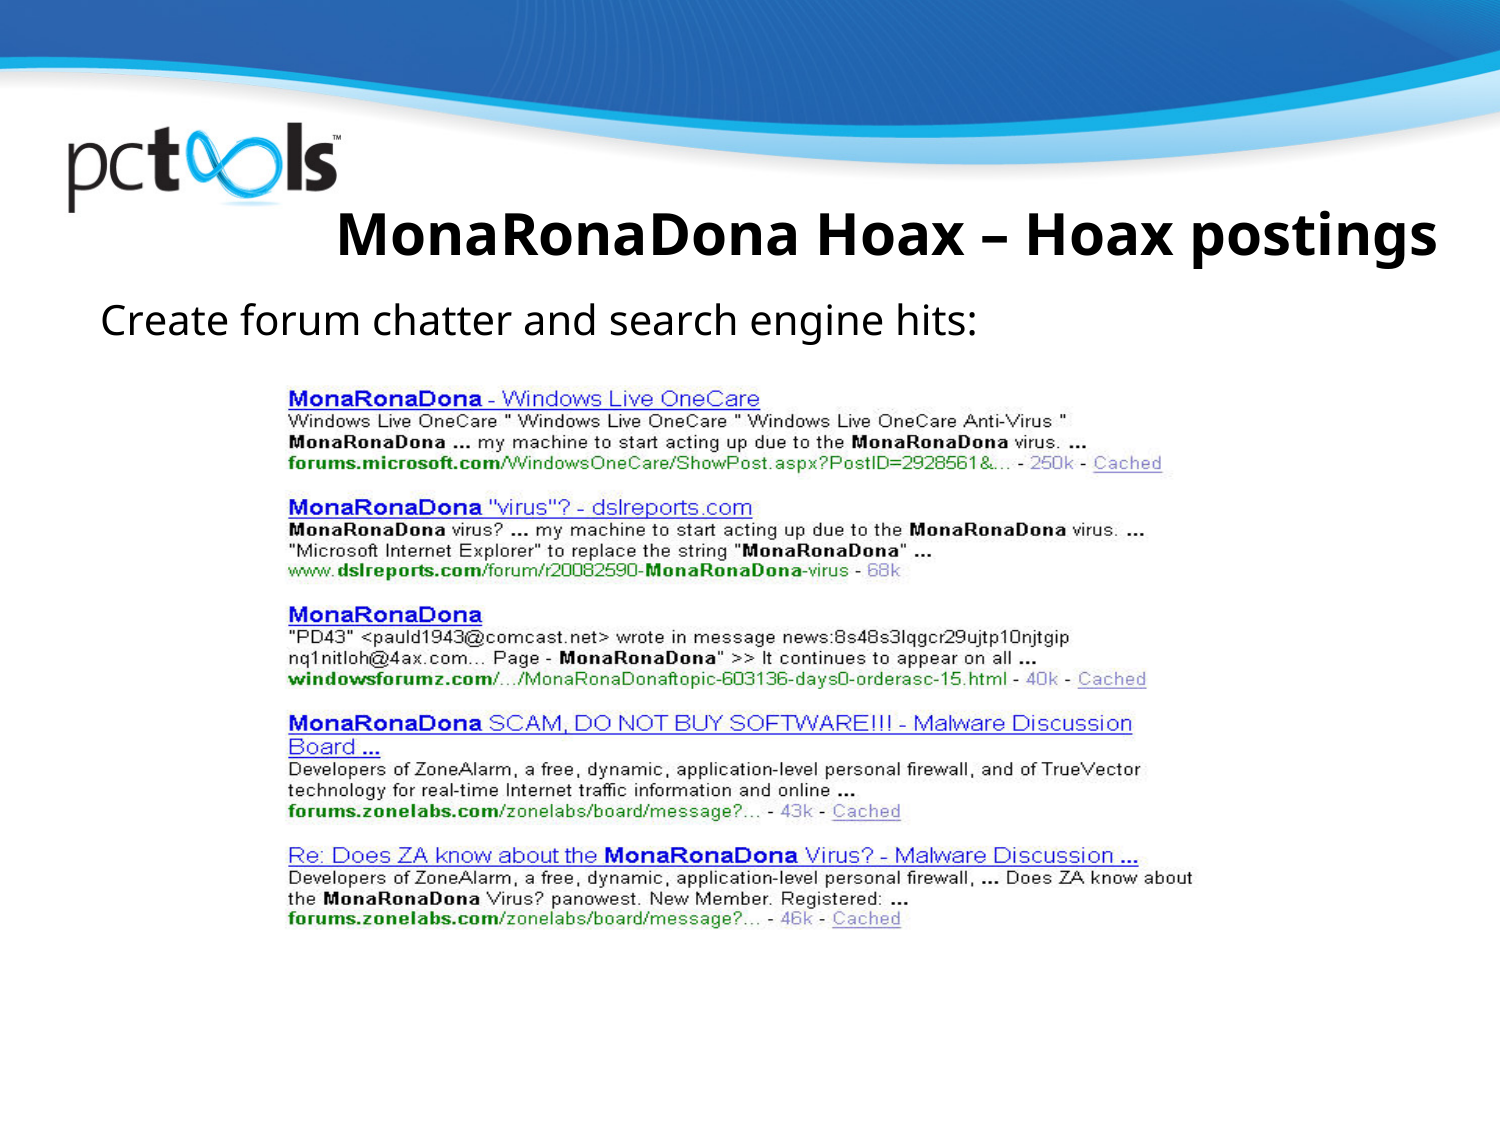

# MonaRonaDona Hoax – Hoax postings
Create forum chatter and search engine hits: